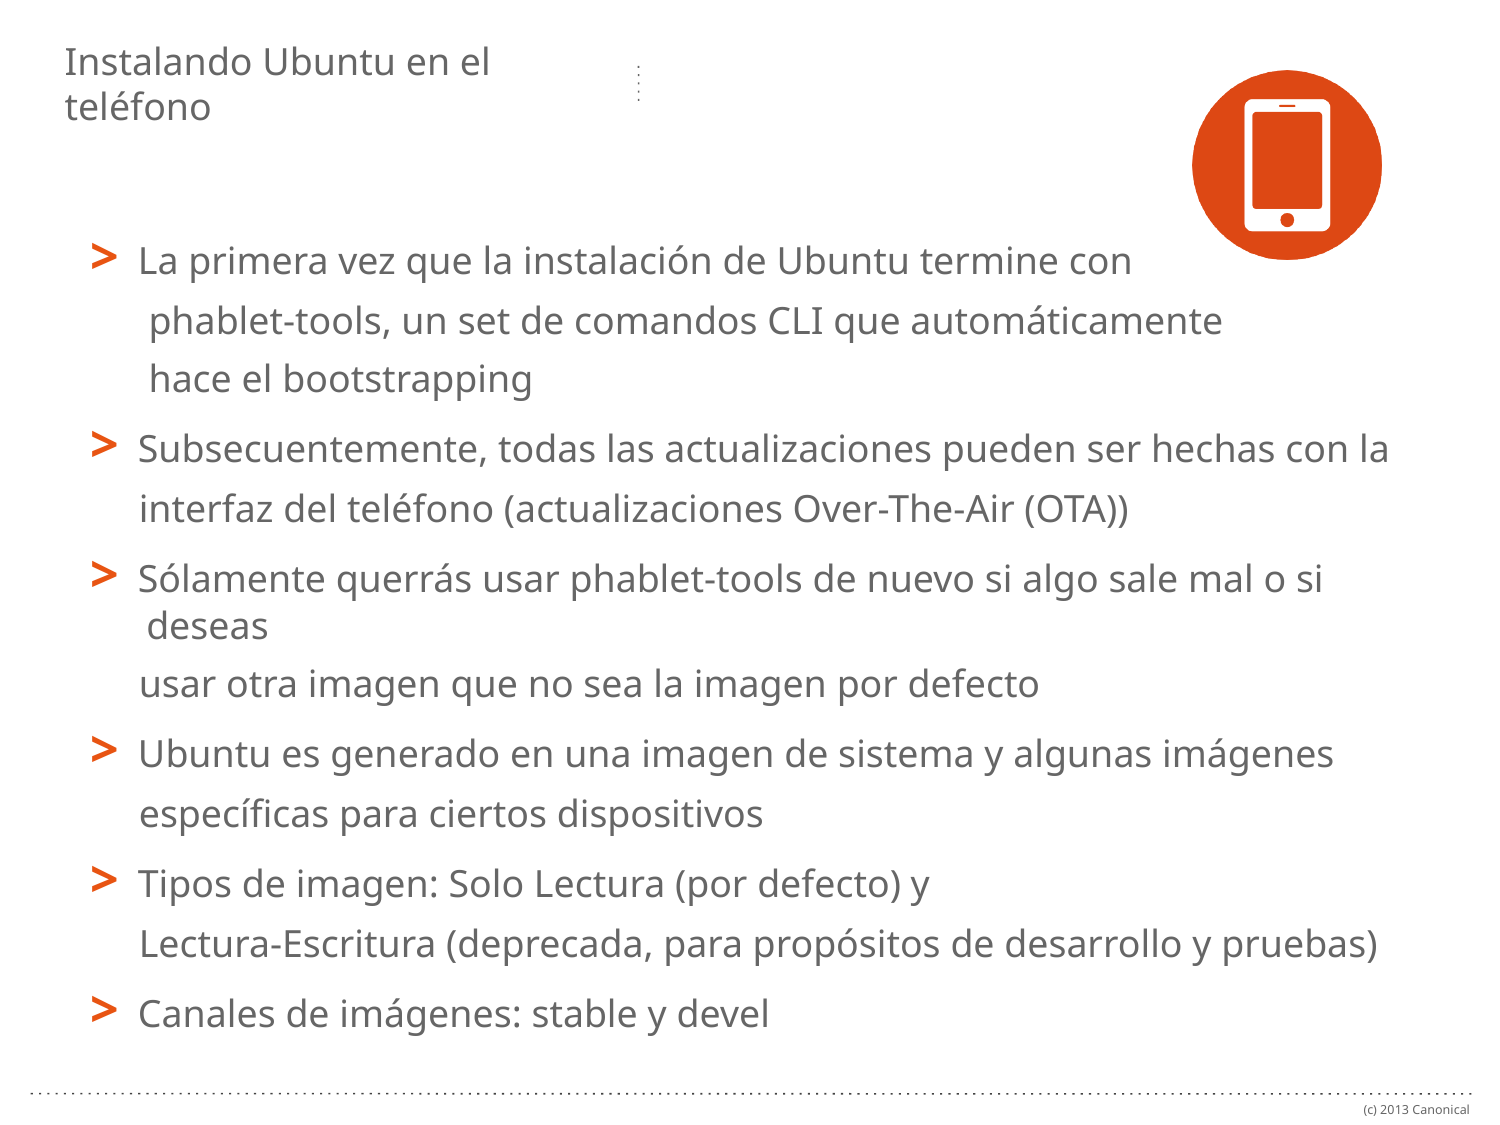

Instalando Ubuntu en el teléfono
# > La primera vez que la instalación de Ubuntu termine con
 phablet-tools, un set de comandos CLI que automáticamente
 hace el bootstrapping
> Subsecuentemente, todas las actualizaciones pueden ser hechas con la
 interfaz del teléfono (actualizaciones Over-The-Air (OTA))
> Sólamente querrás usar phablet-tools de nuevo si algo sale mal o si deseas
 usar otra imagen que no sea la imagen por defecto
> Ubuntu es generado en una imagen de sistema y algunas imágenes
 específicas para ciertos dispositivos
> Tipos de imagen: Solo Lectura (por defecto) y
 Lectura-Escritura (deprecada, para propósitos de desarrollo y pruebas)
> Canales de imágenes: stable y devel
(c) 2013 Canonical